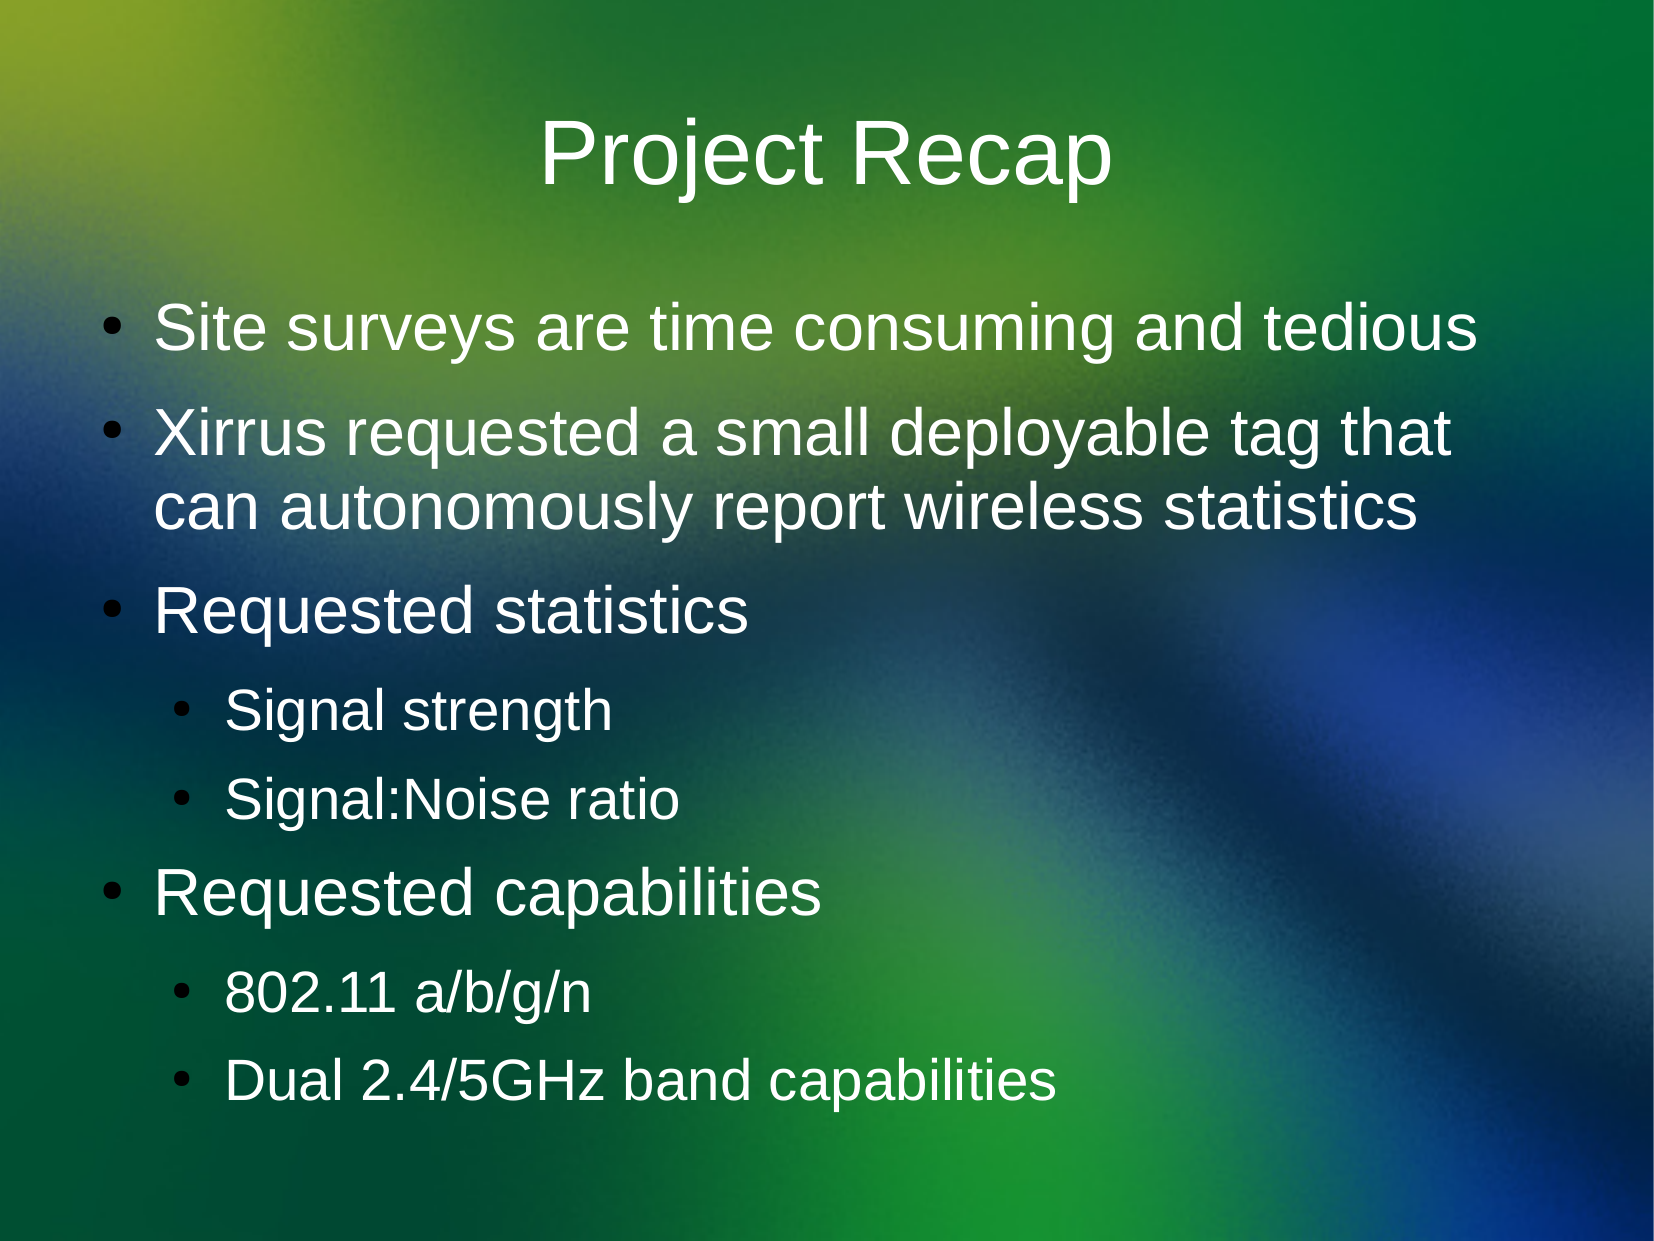

# Project Recap
Site surveys are time consuming and tedious
Xirrus requested a small deployable tag that can autonomously report wireless statistics
Requested statistics
Signal strength
Signal:Noise ratio
Requested capabilities
802.11 a/b/g/n
Dual 2.4/5GHz band capabilities